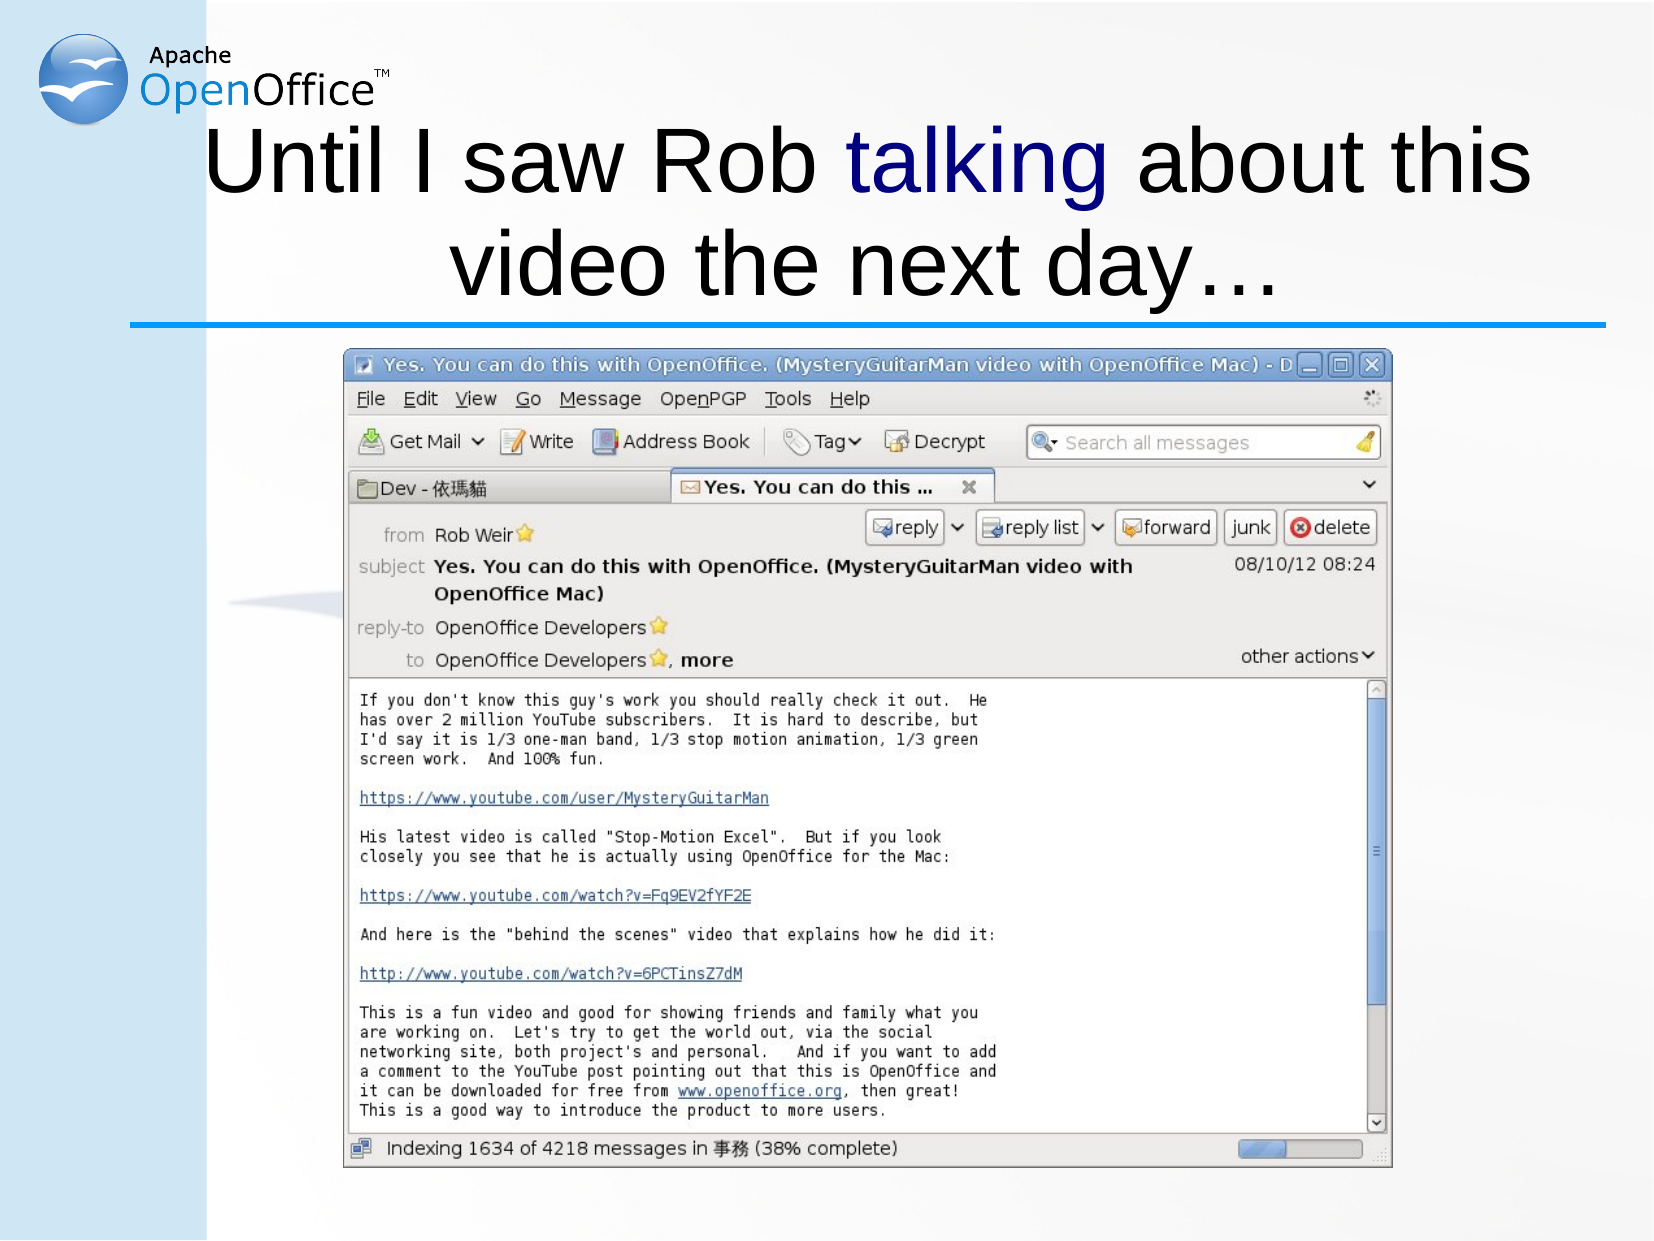

# Until I saw Rob talking about this video the next day…